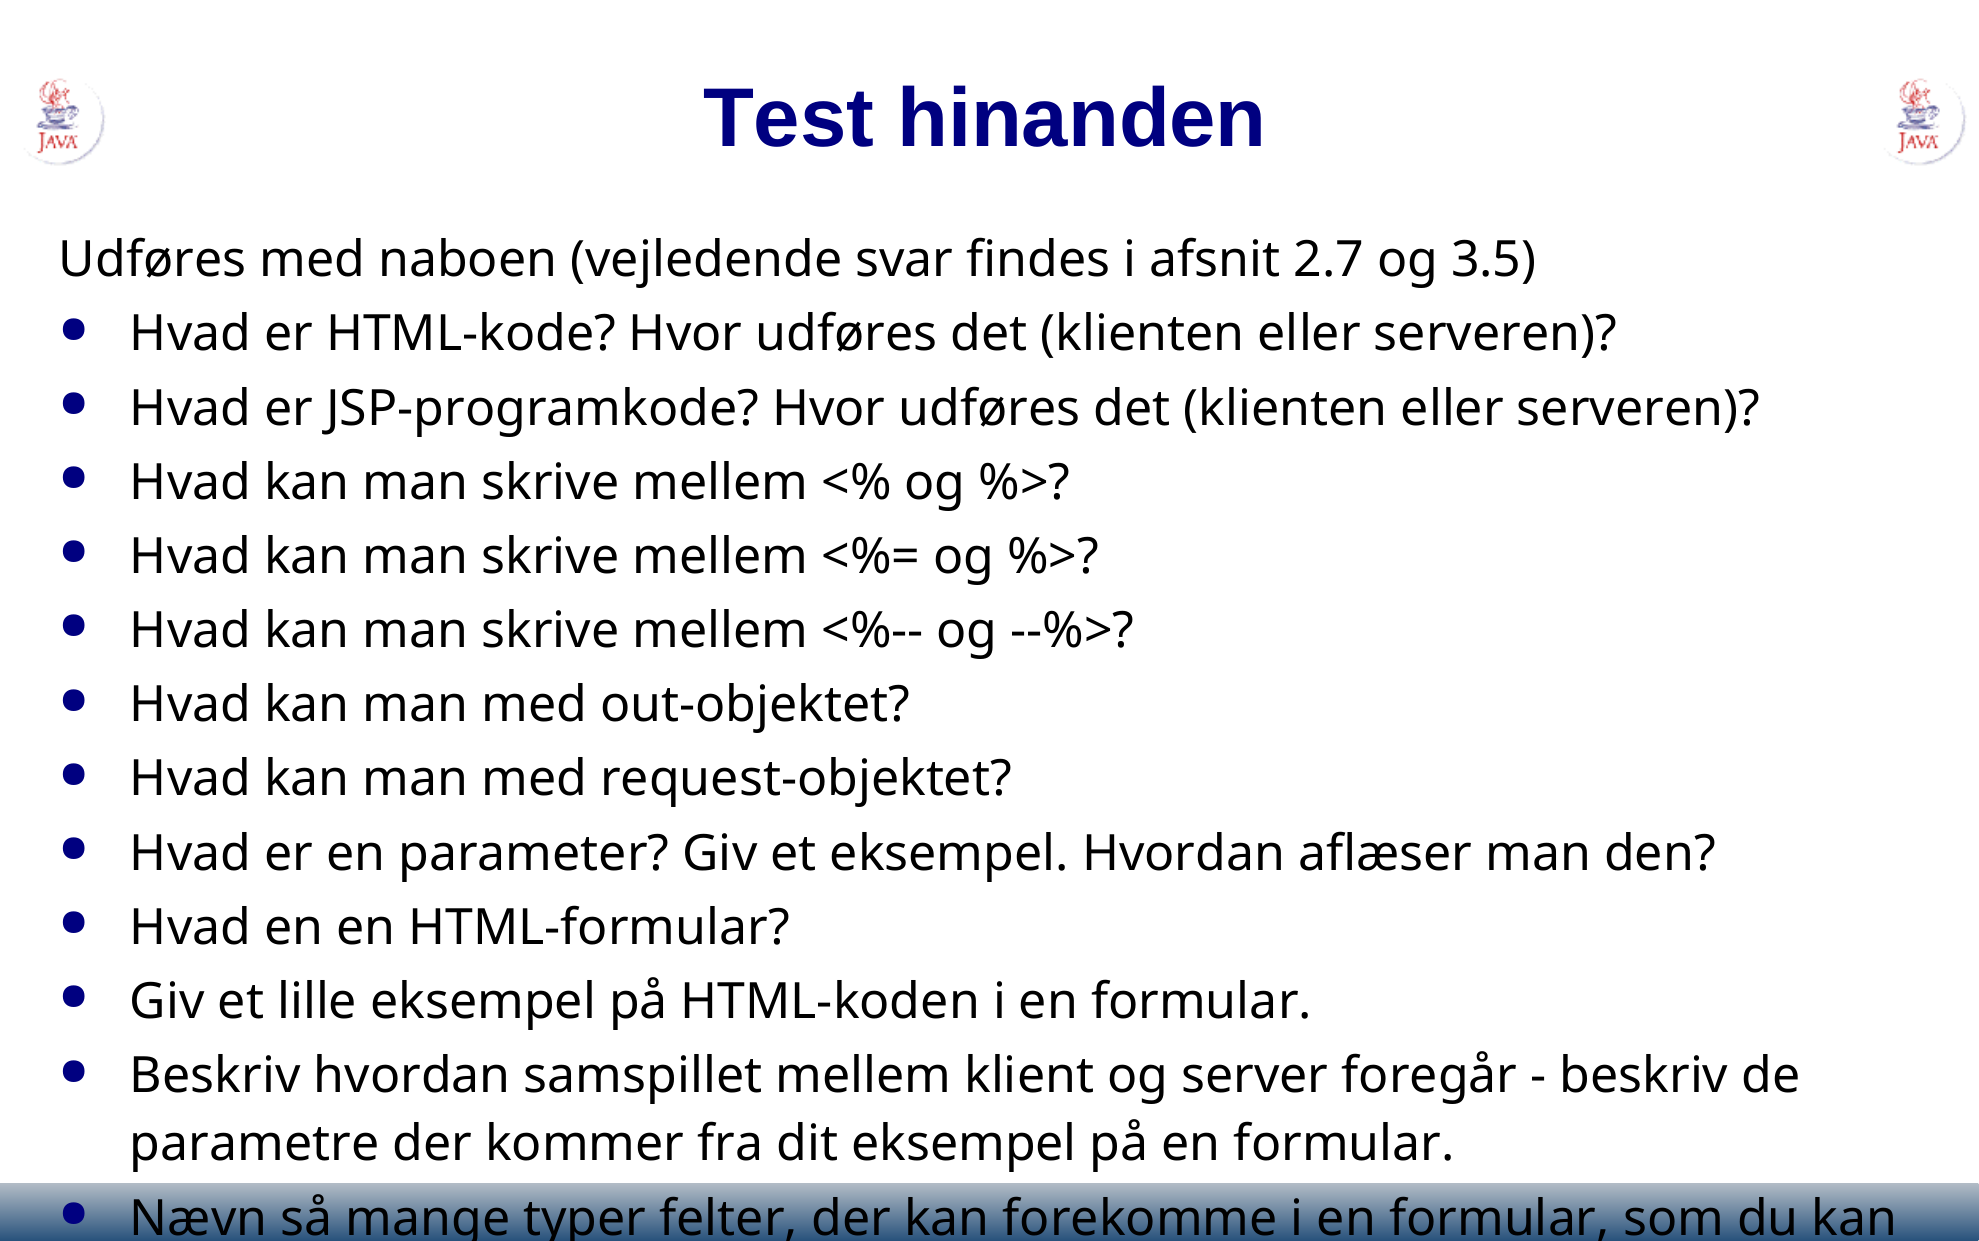

# Test hinanden
Udføres med naboen (vejledende svar findes i afsnit 2.7 og 3.5)
Hvad er HTML-kode? Hvor udføres det (klienten eller serveren)?
Hvad er JSP-programkode? Hvor udføres det (klienten eller serveren)?
Hvad kan man skrive mellem <% og %>?
Hvad kan man skrive mellem <%= og %>?
Hvad kan man skrive mellem <%-- og --%>?
Hvad kan man med out-objektet?
Hvad kan man med request-objektet?
Hvad er en parameter? Giv et eksempel. Hvordan aflæser man den?
Hvad en en HTML-formular?
Giv et lille eksempel på HTML-koden i en formular.
Beskriv hvordan samspillet mellem klient og server foregår - beskriv de parametre der kommer fra dit eksempel på en formular.
Nævn så mange typer felter, der kan forekomme i en formular, som du kan komme i tanke om.